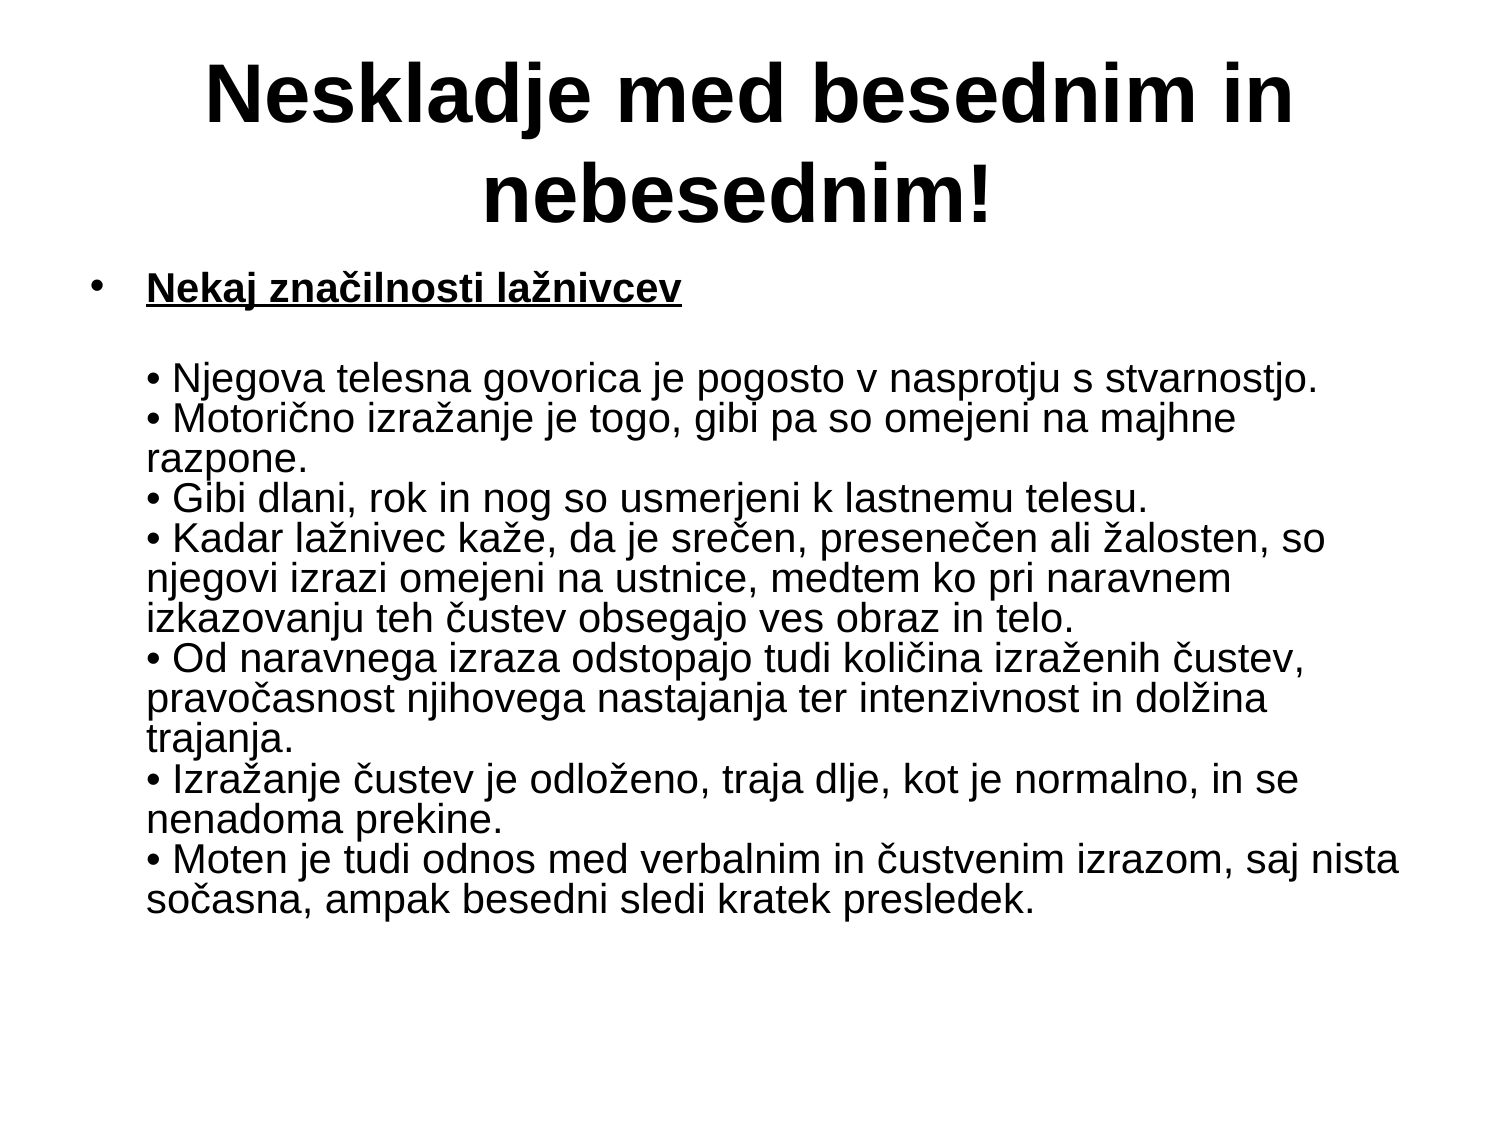

# Neskladje med besednim in nebesednim!
Nekaj značilnosti lažnivcev
• Njegova telesna govorica je pogosto v nasprotju s stvarnostjo.
• Motorično izražanje je togo, gibi pa so omejeni na majhne razpone.
• Gibi dlani, rok in nog so usmerjeni k lastnemu telesu.
• Kadar lažnivec kaže, da je srečen, presenečen ali žalosten, so njegovi izrazi omejeni na ustnice, medtem ko pri naravnem izkazovanju teh čustev obsegajo ves obraz in telo.
• Od naravnega izraza odstopajo tudi količina izraženih čustev, pravočasnost njihovega nastajanja ter intenzivnost in dolžina trajanja.
• Izražanje čustev je odloženo, traja dlje, kot je normalno, in se nenadoma prekine.
• Moten je tudi odnos med verbalnim in čustvenim izrazom, saj nista sočasna, ampak besedni sledi kratek presledek.